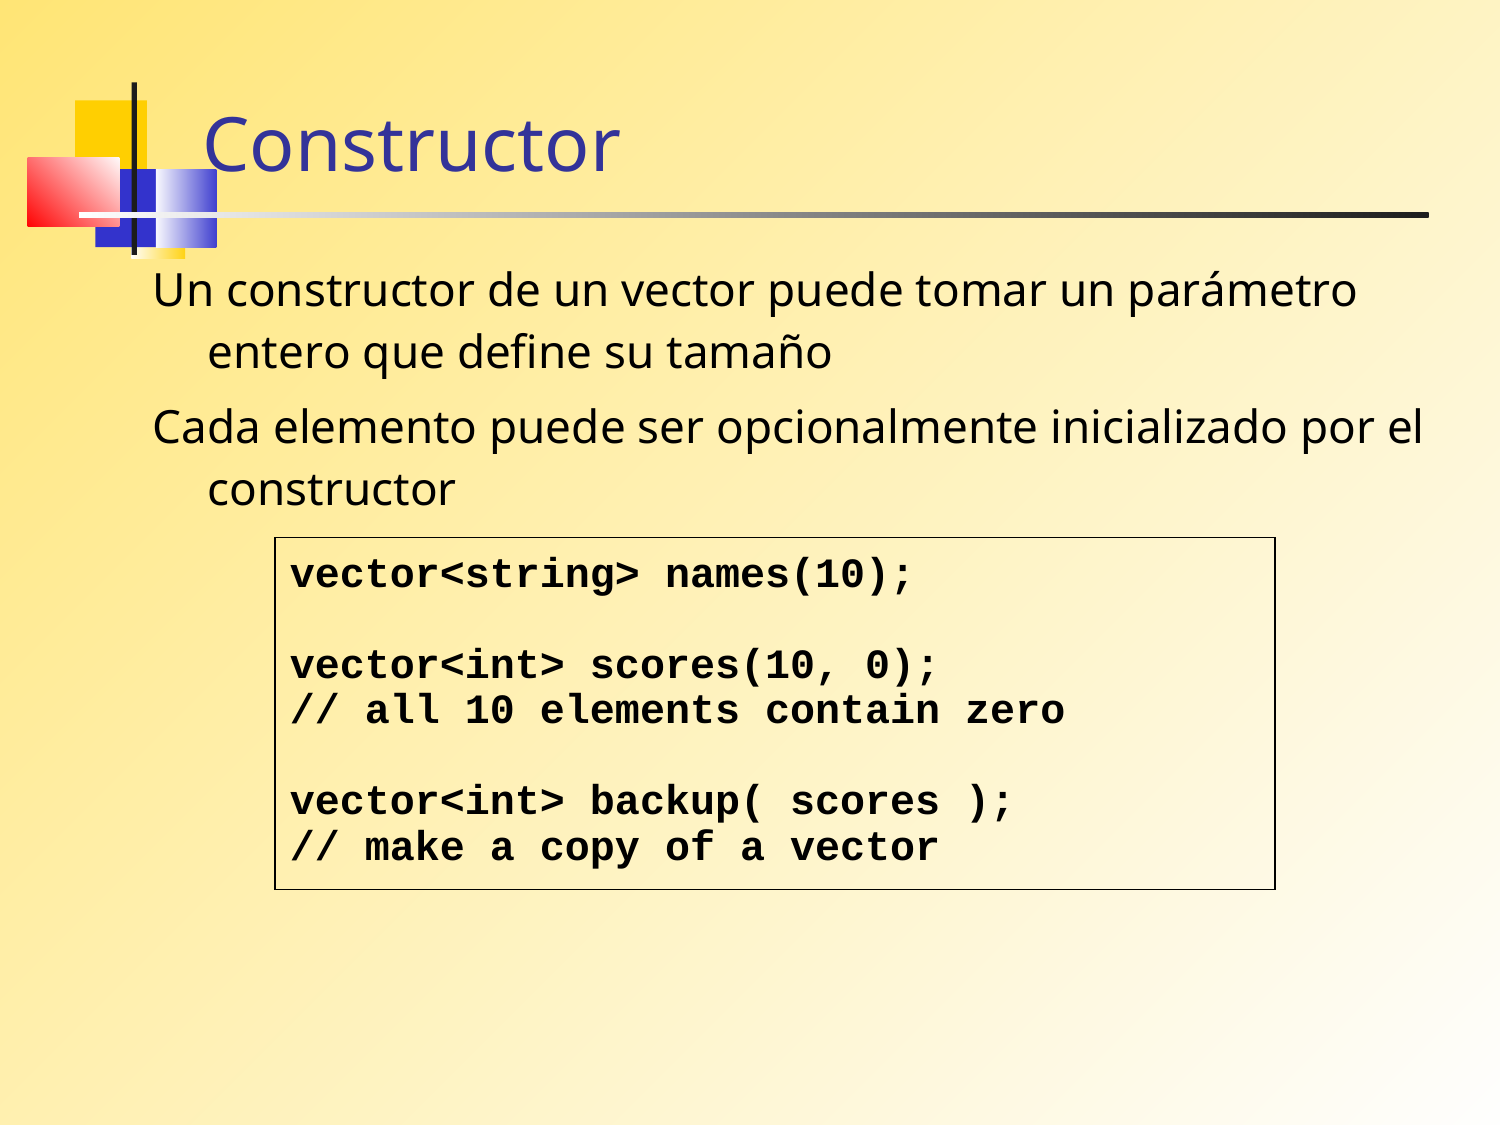

# Constructor
Un constructor de un vector puede tomar un parámetro entero que define su tamaño
Cada elemento puede ser opcionalmente inicializado por el constructor
vector<string> names(10);
vector<int> scores(10, 0);
// all 10 elements contain zero
vector<int> backup( scores );
// make a copy of a vector